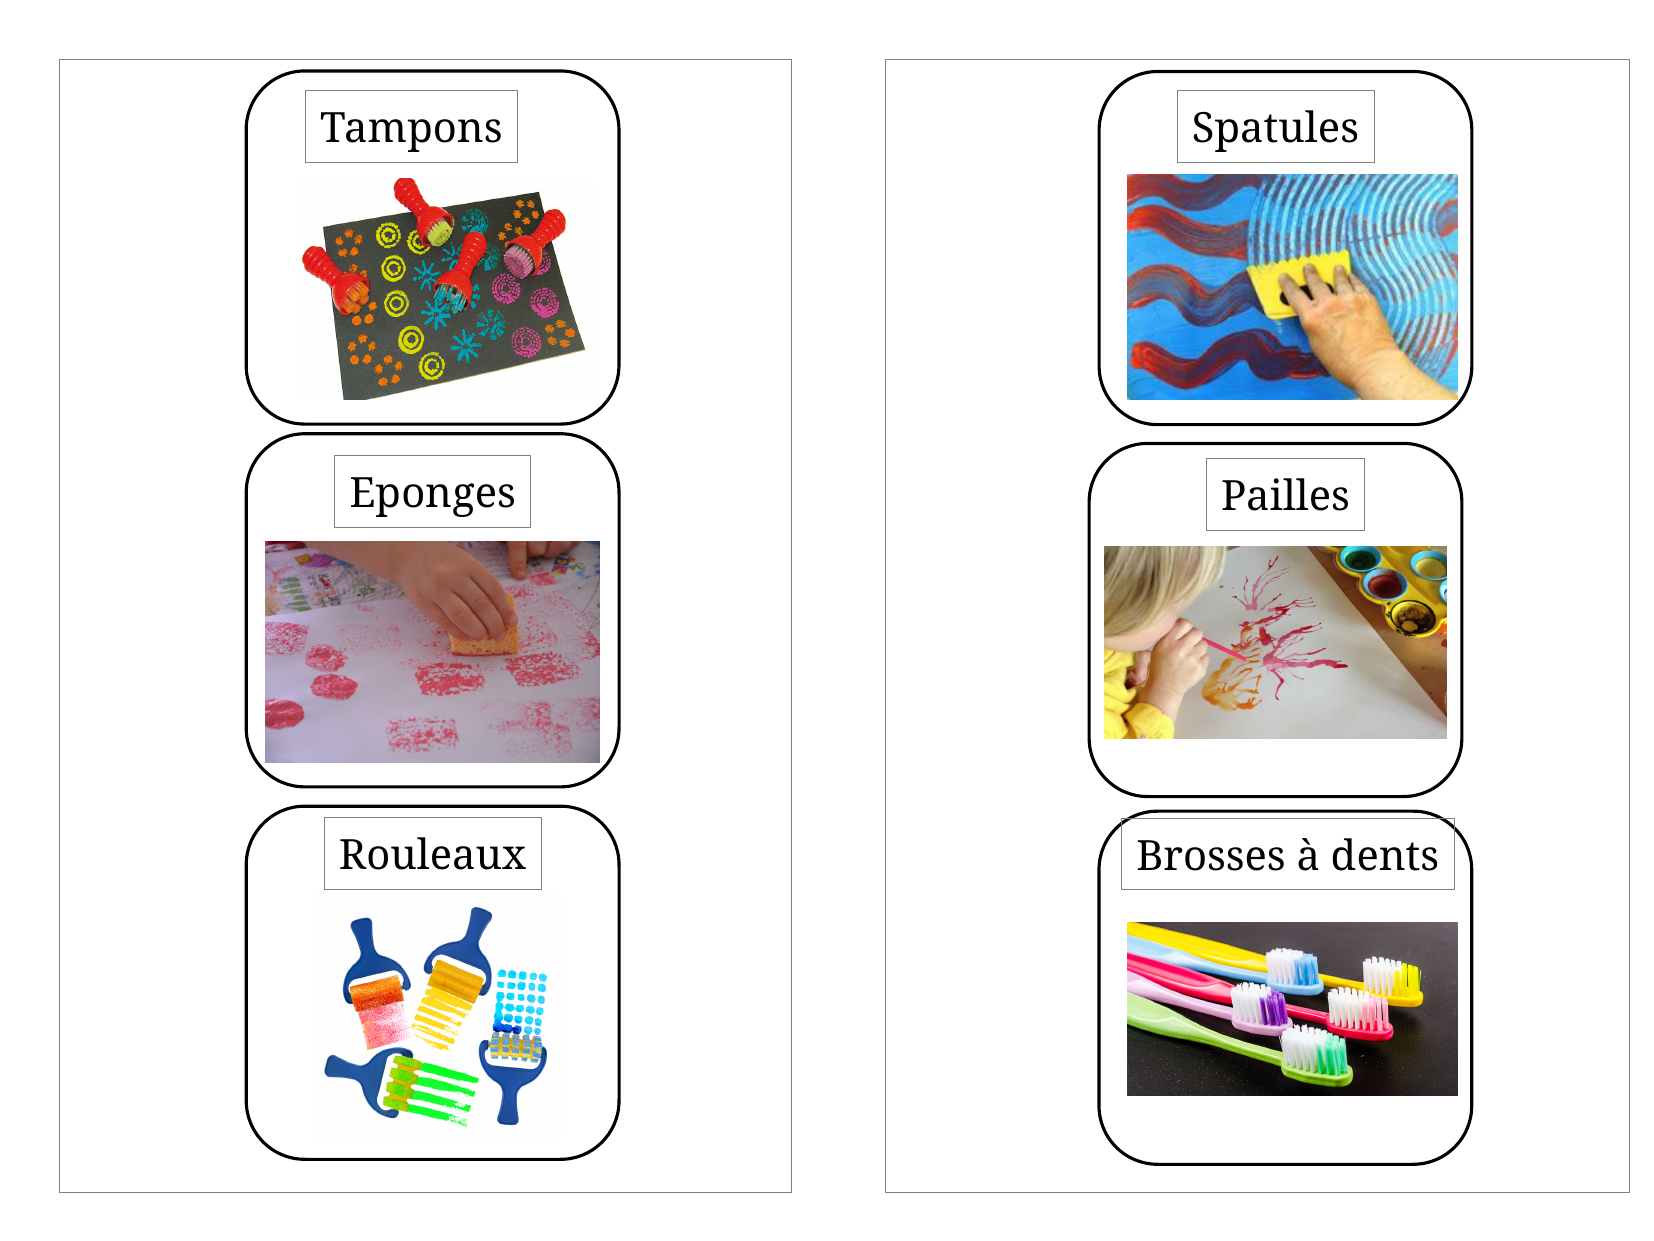

Tampons
Spatules
Eponges
Pailles
Rouleaux
Brosses à dents